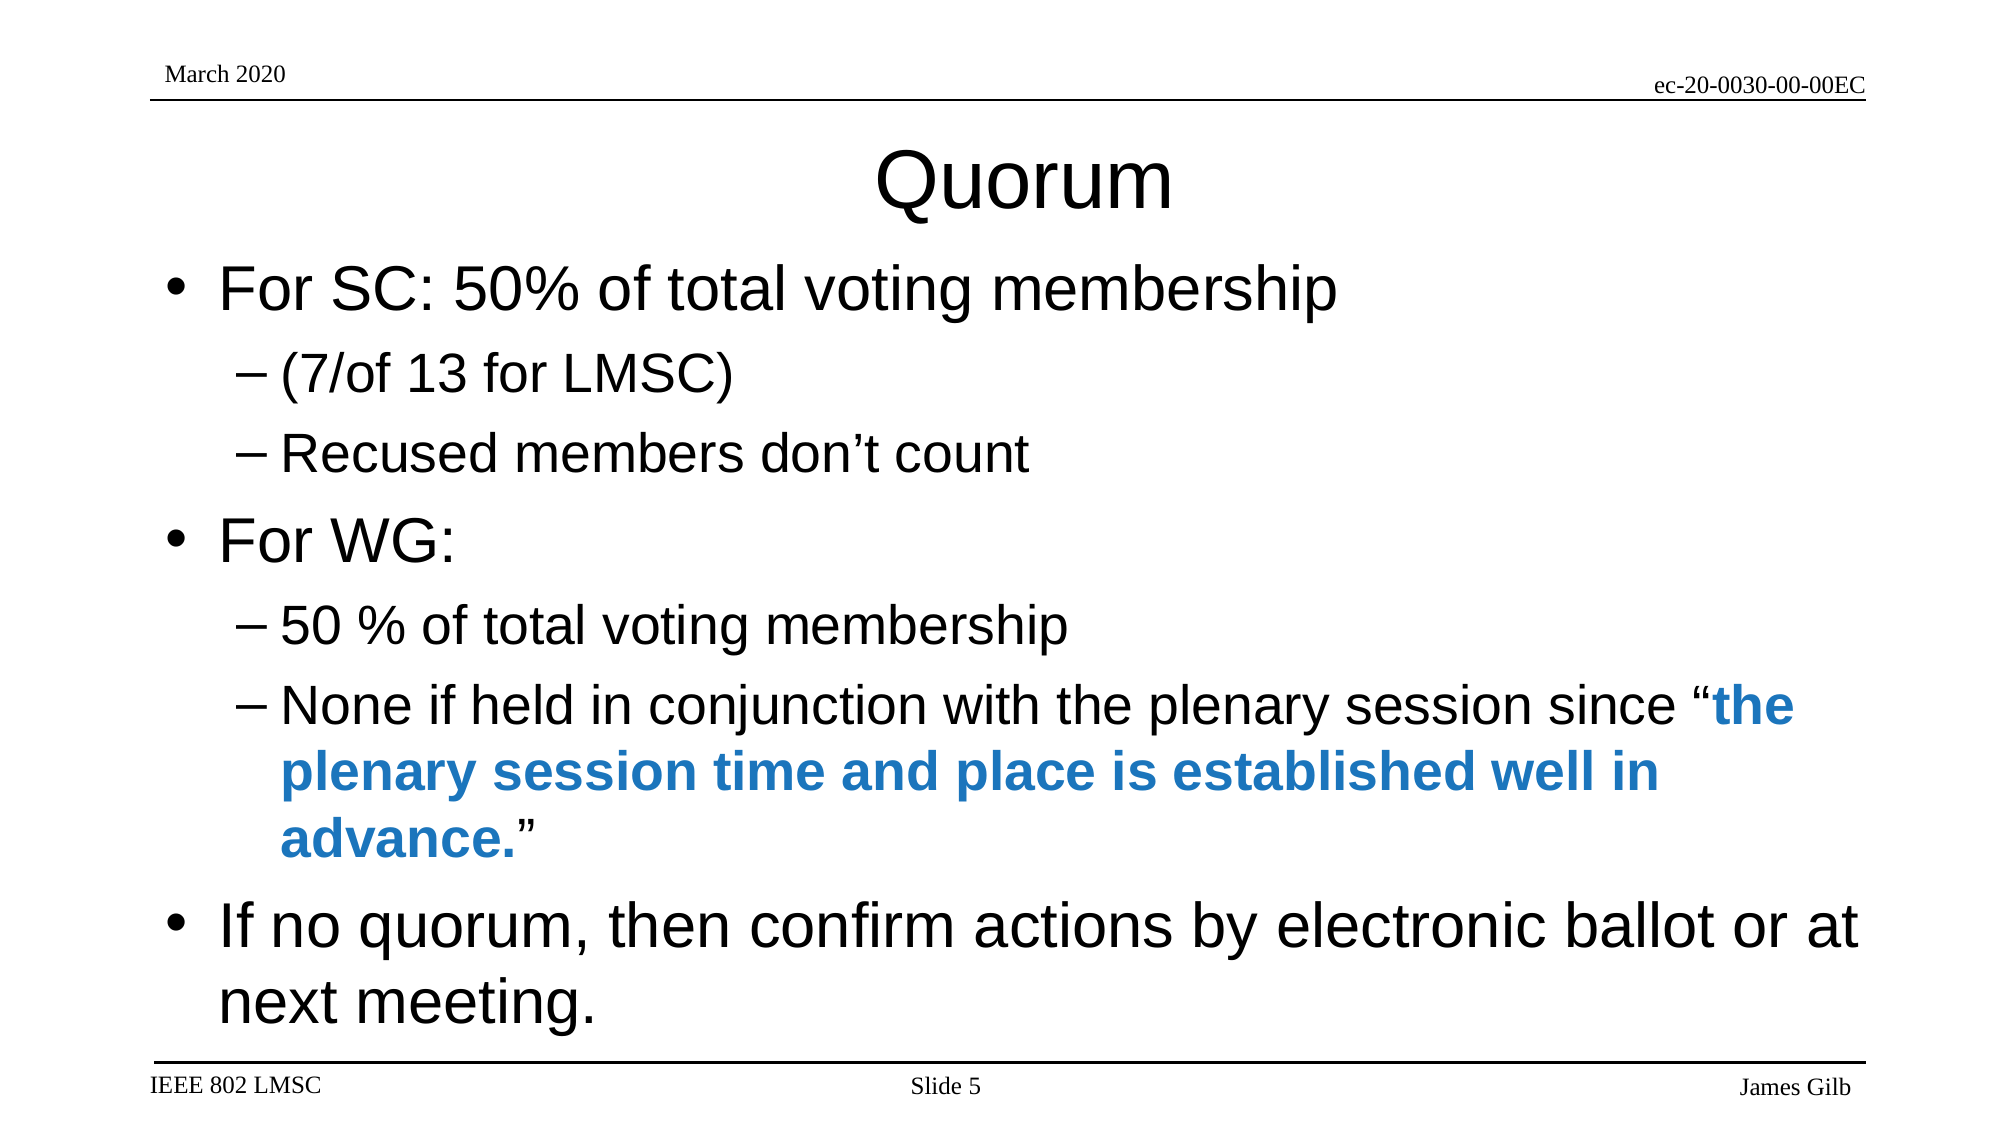

# Quorum
For SC: 50% of total voting membership
(7/of 13 for LMSC)
Recused members don’t count
For WG:
50 % of total voting membership
None if held in conjunction with the plenary session since “the plenary session time and place is established well in advance.”
If no quorum, then confirm actions by electronic ballot or at next meeting.
5